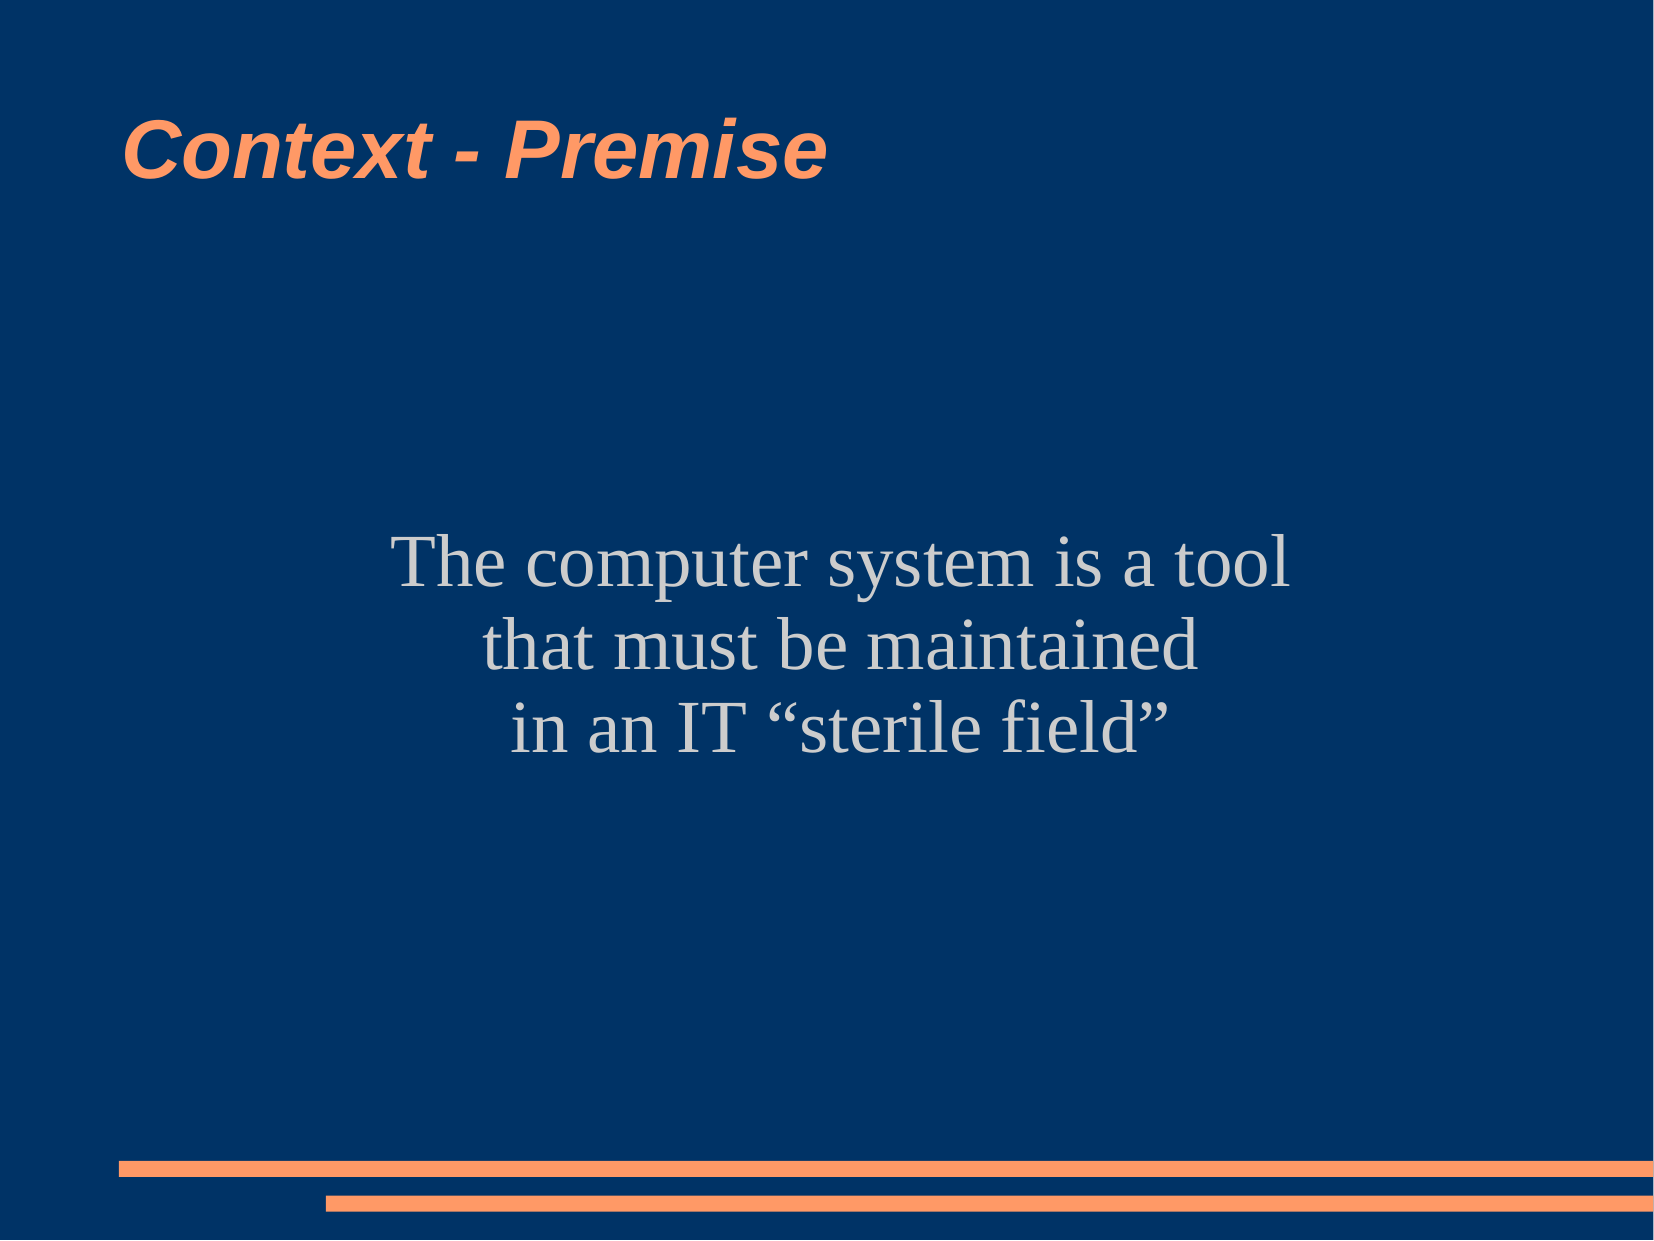

# Context - Premise
The computer system is a tool
that must be maintained
in an IT “sterile field”